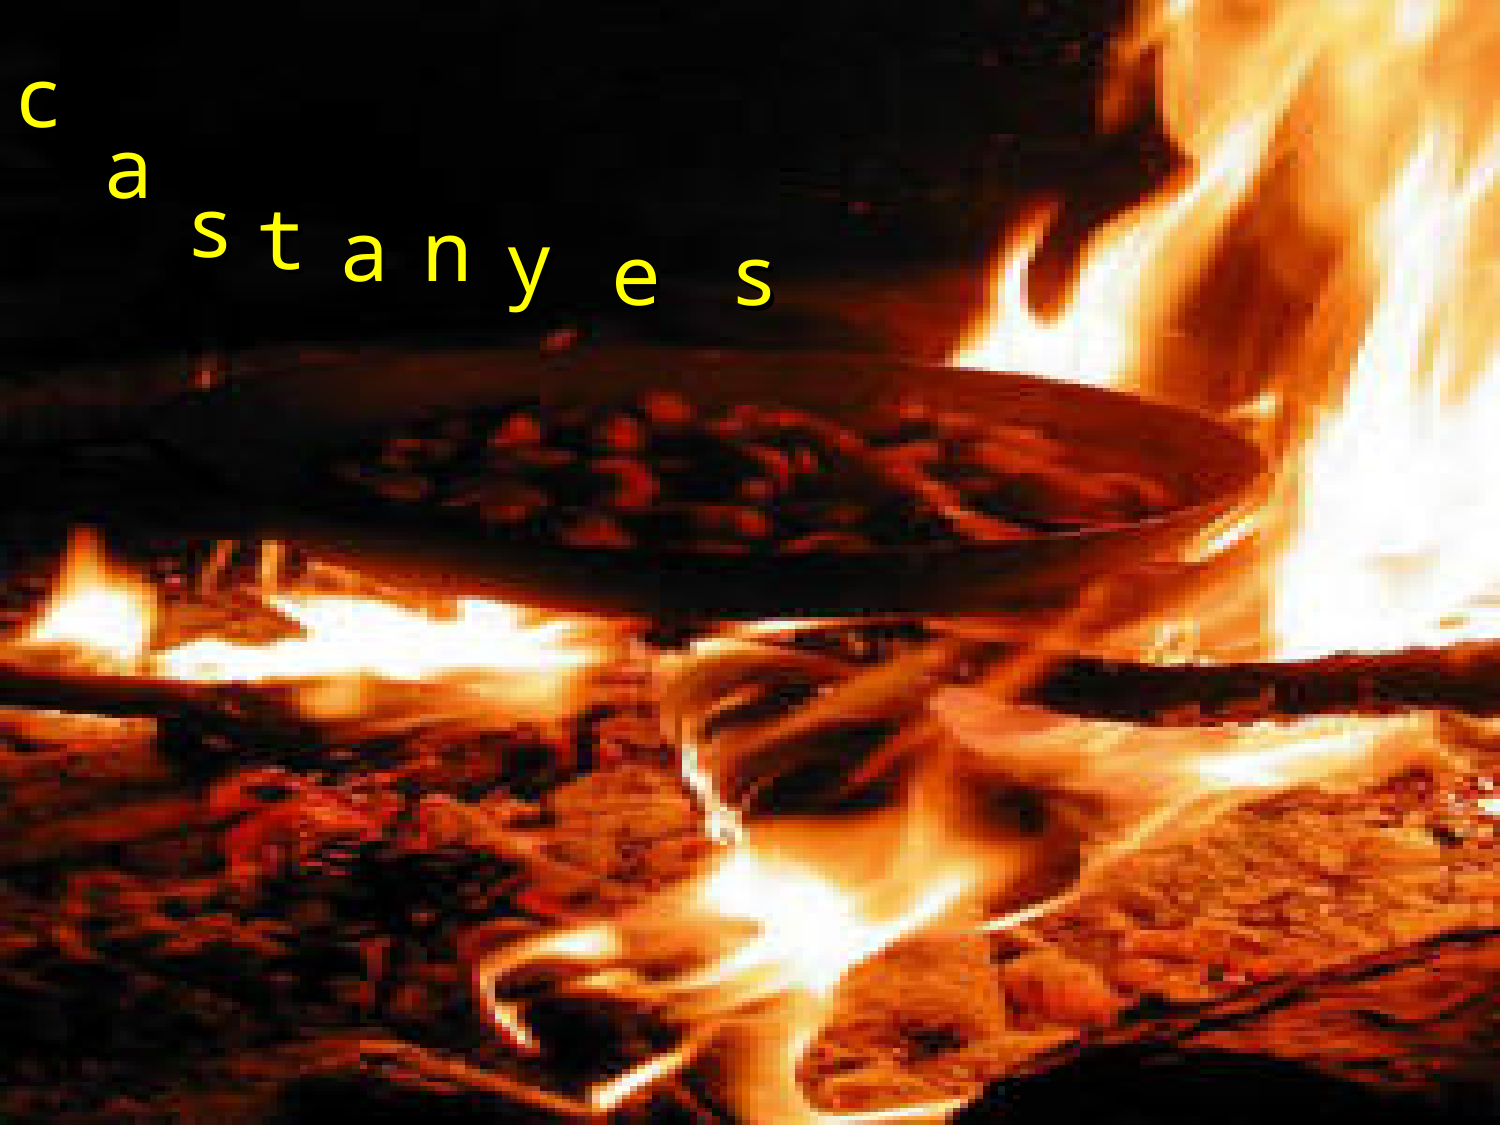

c
a
s
t
a
n
y
e
s